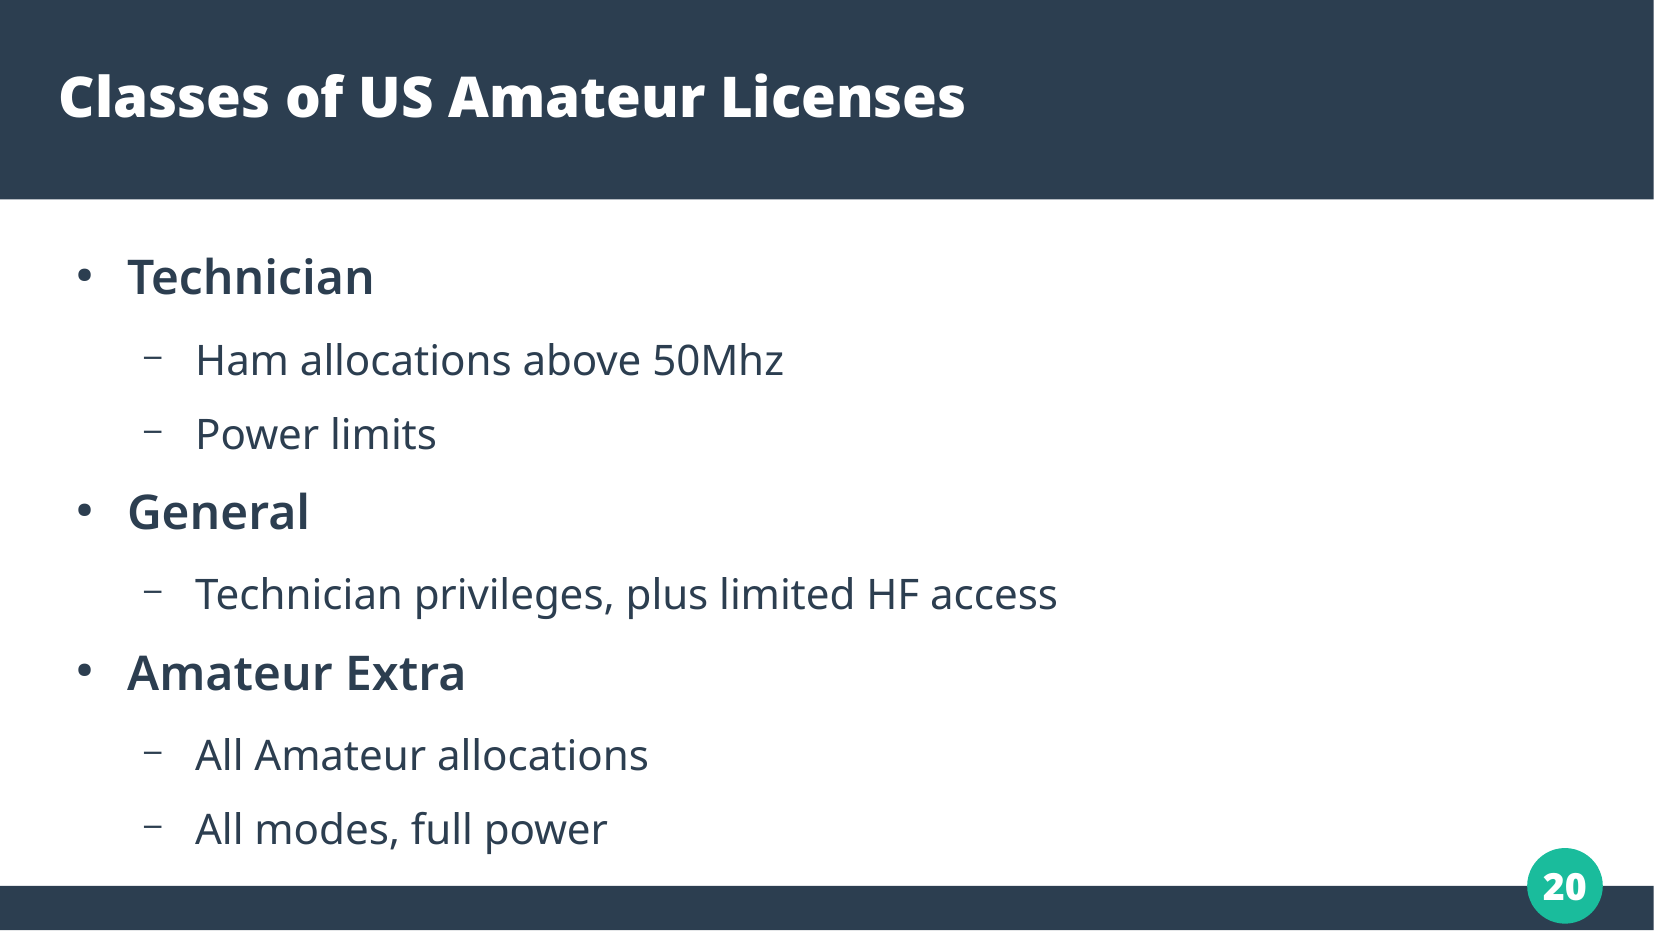

# Classes of US Amateur Licenses
Technician
Ham allocations above 50Mhz
Power limits
General
Technician privileges, plus limited HF access
Amateur Extra
All Amateur allocations
All modes, full power